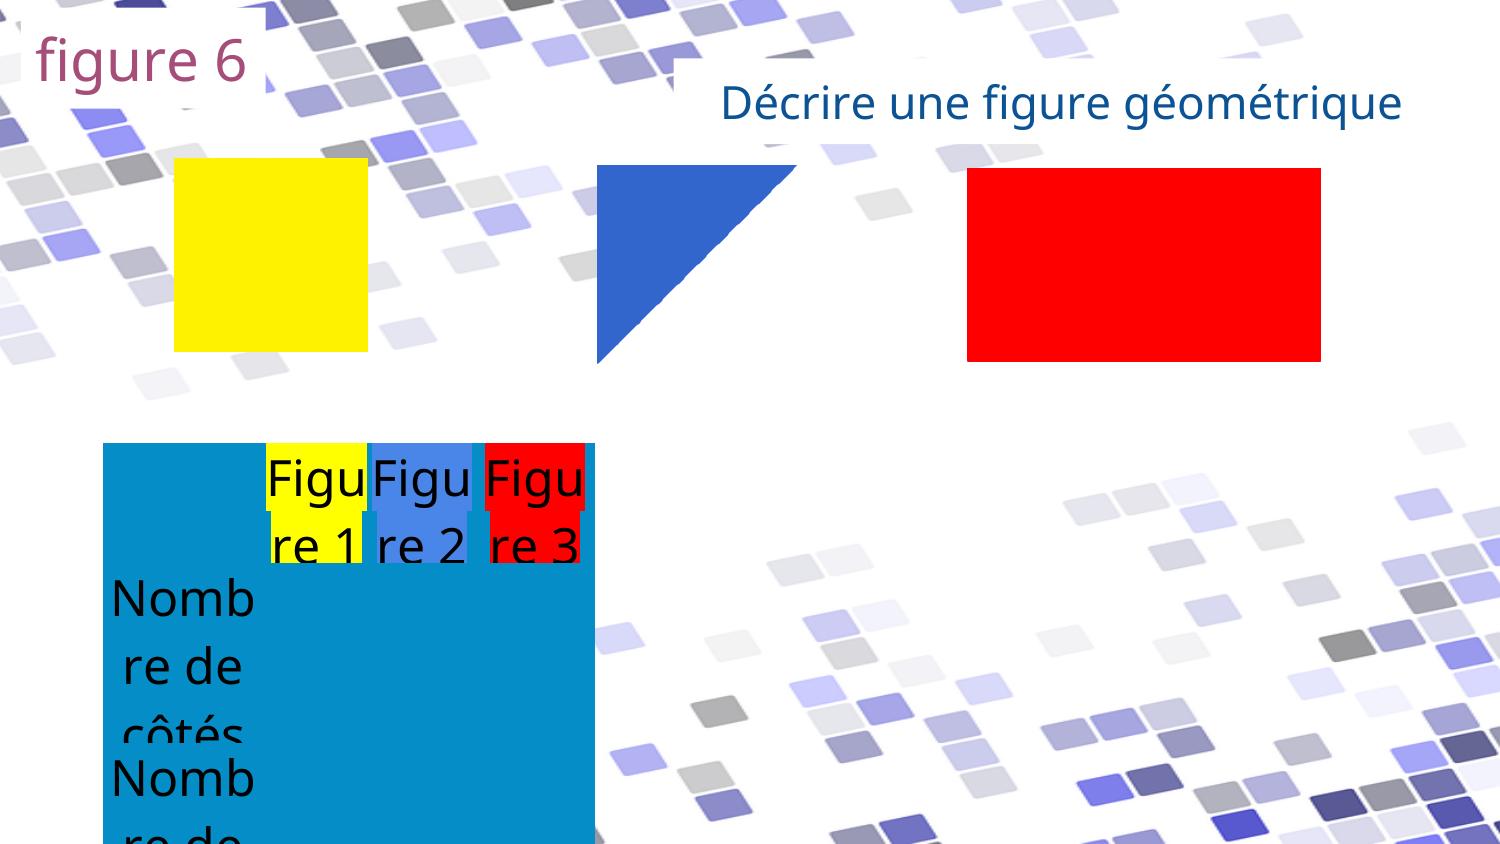

figure 6
Décrire une figure géométrique
| | Figure 1 | Figure 2 | Figure 3 |
| --- | --- | --- | --- |
| Nombre de côtés | | | |
| Nombre de sommets | | | |
| Nombre d’angles droits | | | |
| Nom de la figure | | | |